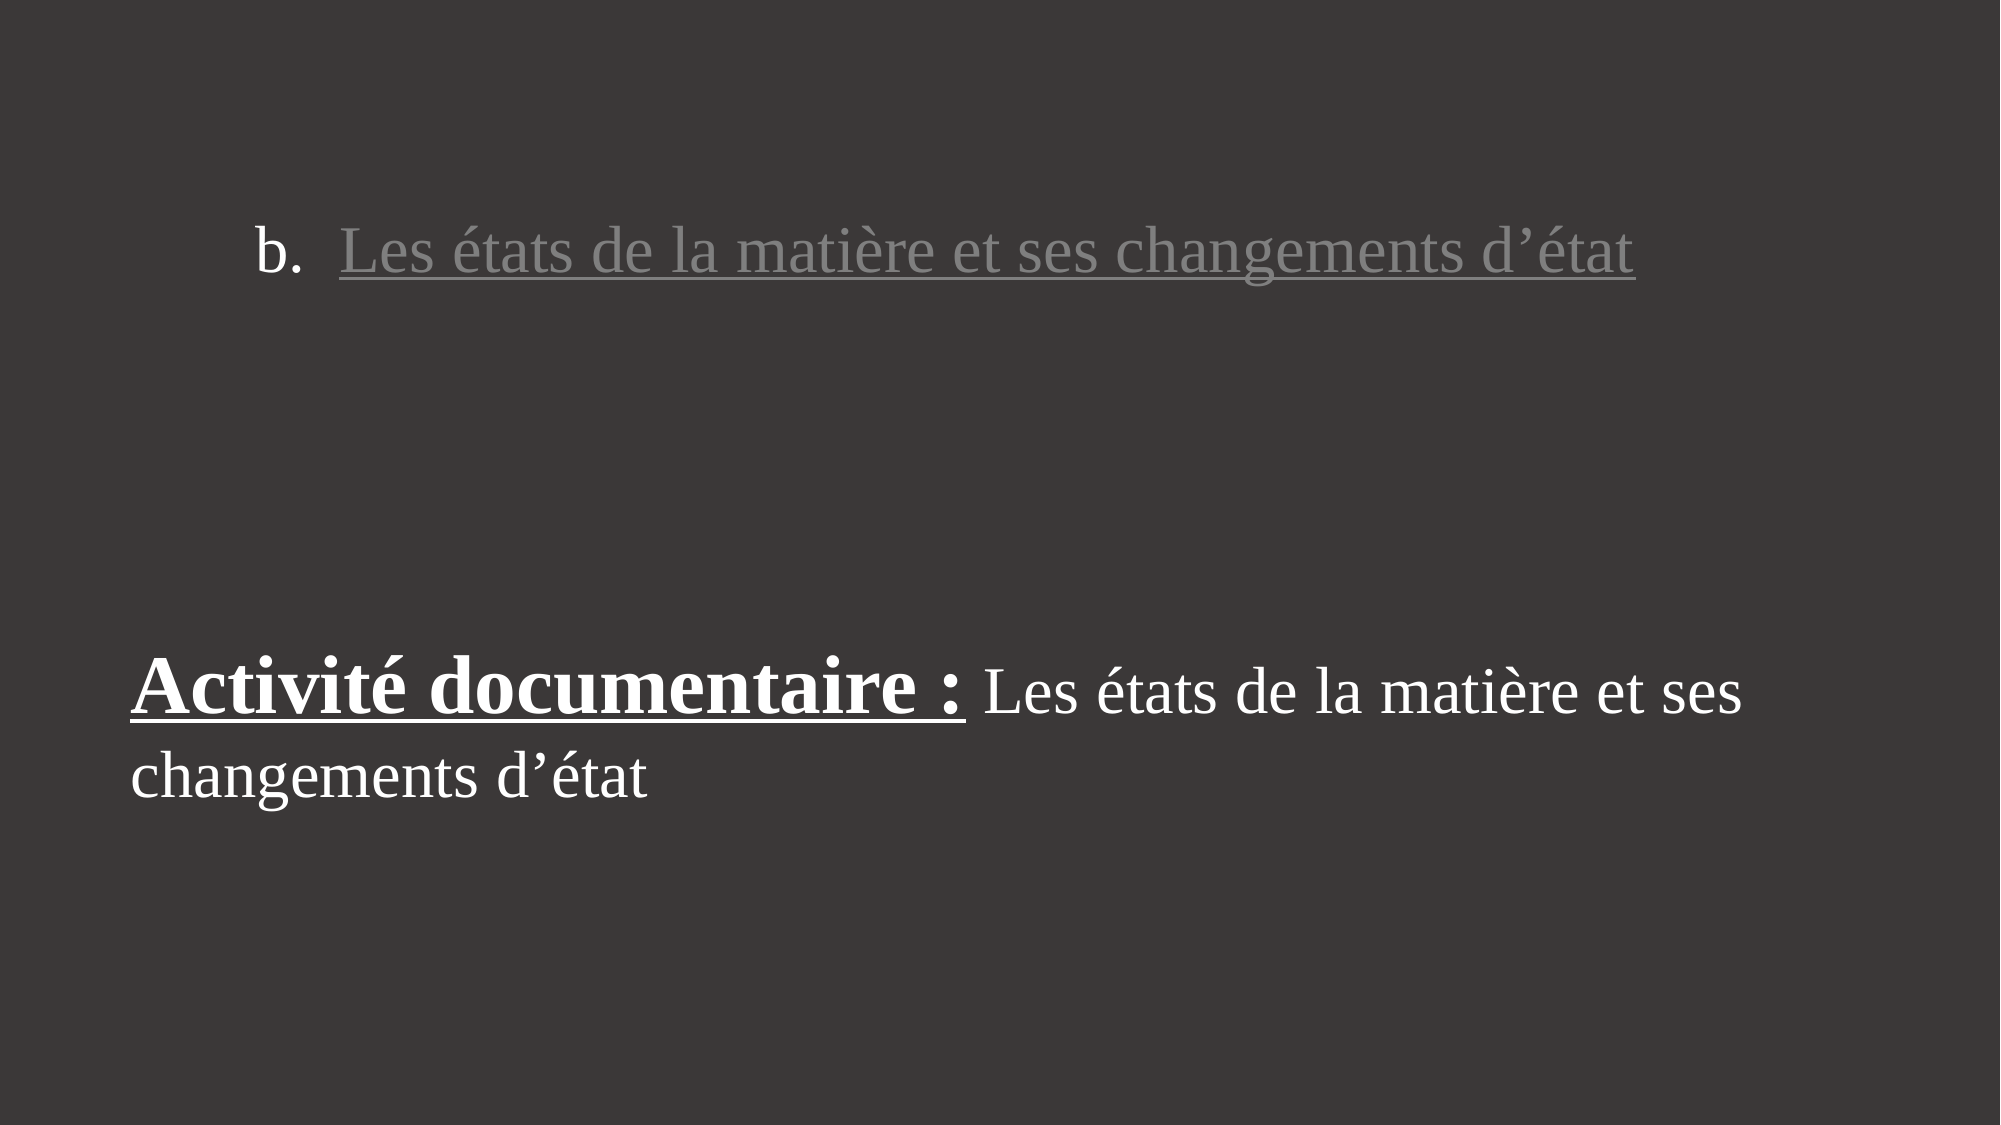

Les états de la matière et ses changements d’état
Activité documentaire : Les états de la matière et ses changements d’état